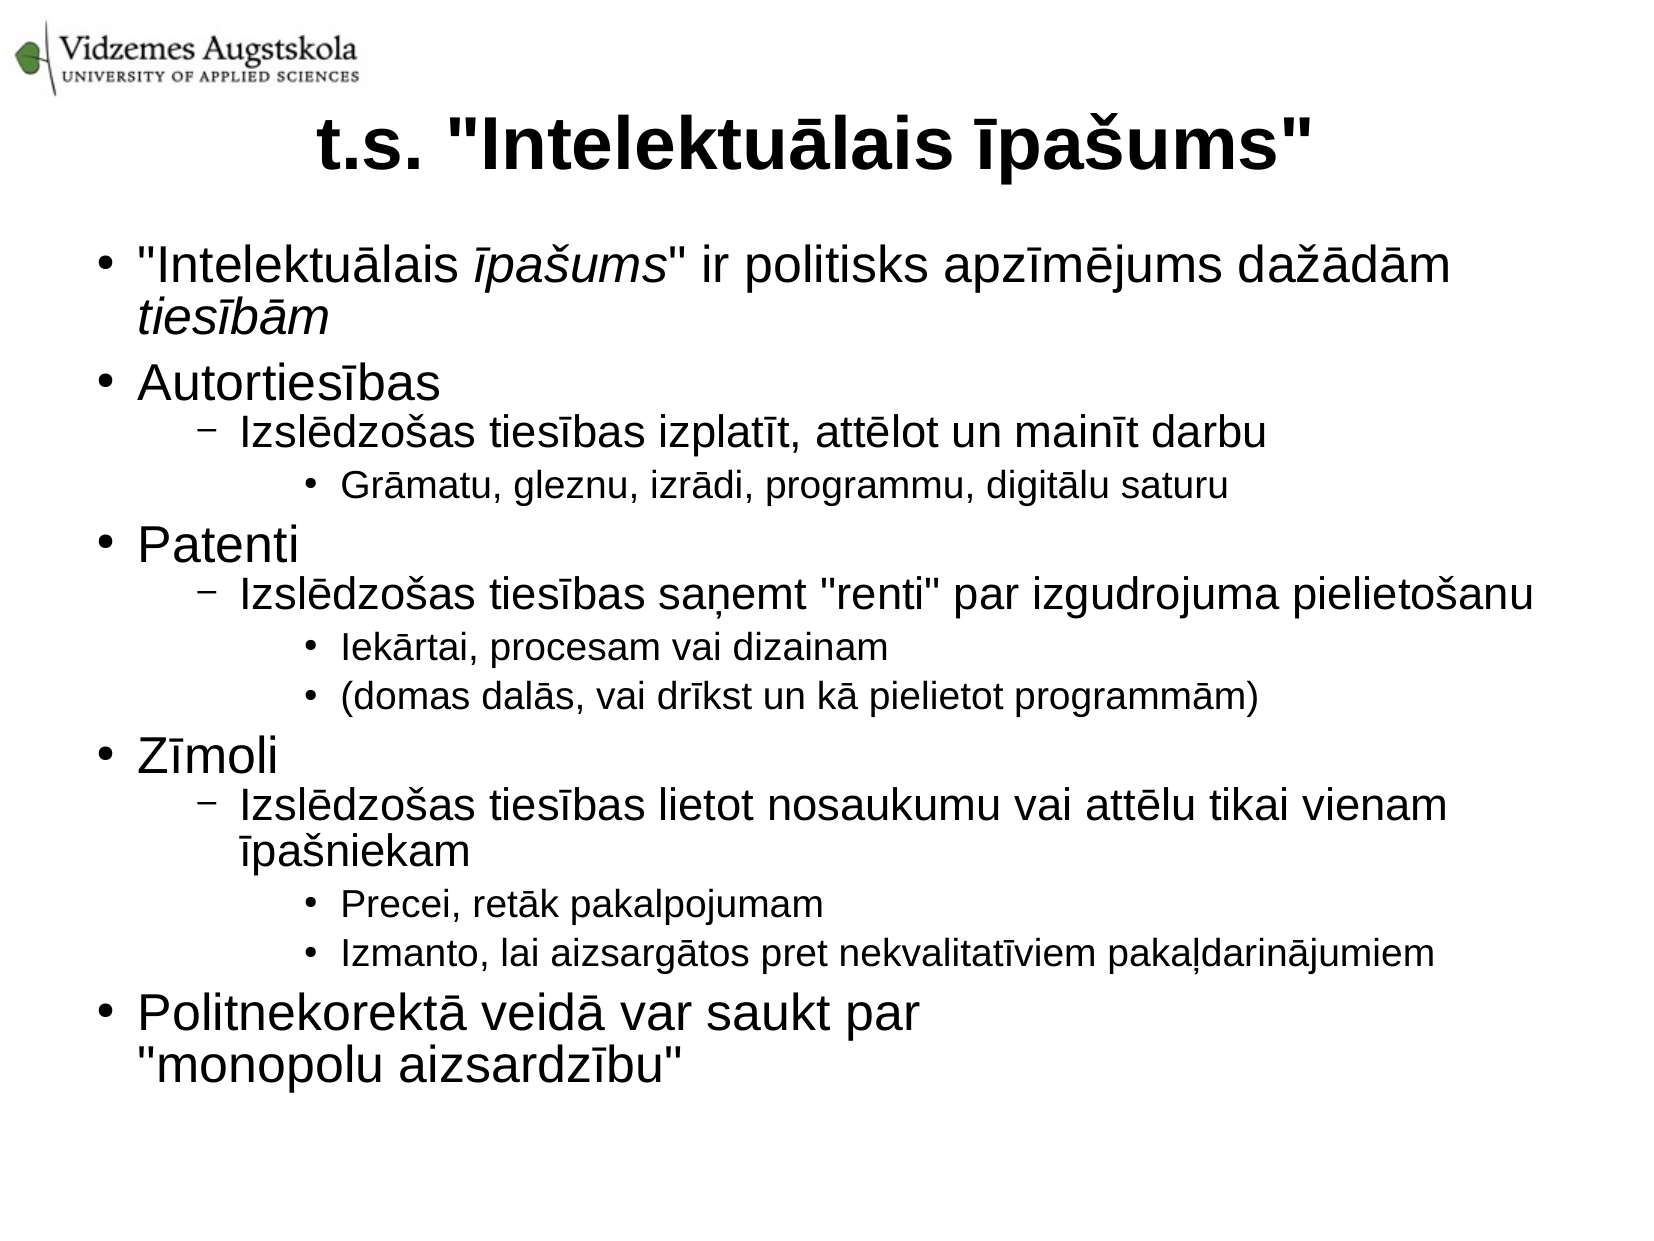

# t.s. "Intelektuālais īpašums"
"Intelektuālais īpašums" ir politisks apzīmējums dažādām tiesībām
Autortiesības
Izslēdzošas tiesības izplatīt, attēlot un mainīt darbu
Grāmatu, gleznu, izrādi, programmu, digitālu saturu
Patenti
Izslēdzošas tiesības saņemt "renti" par izgudrojuma pielietošanu
Iekārtai, procesam vai dizainam
(domas dalās, vai drīkst un kā pielietot programmām)
Zīmoli
Izslēdzošas tiesības lietot nosaukumu vai attēlu tikai vienam īpašniekam
Precei, retāk pakalpojumam
Izmanto, lai aizsargātos pret nekvalitatīviem pakaļdarinājumiem
Politnekorektā veidā var saukt par
"monopolu aizsardzību"